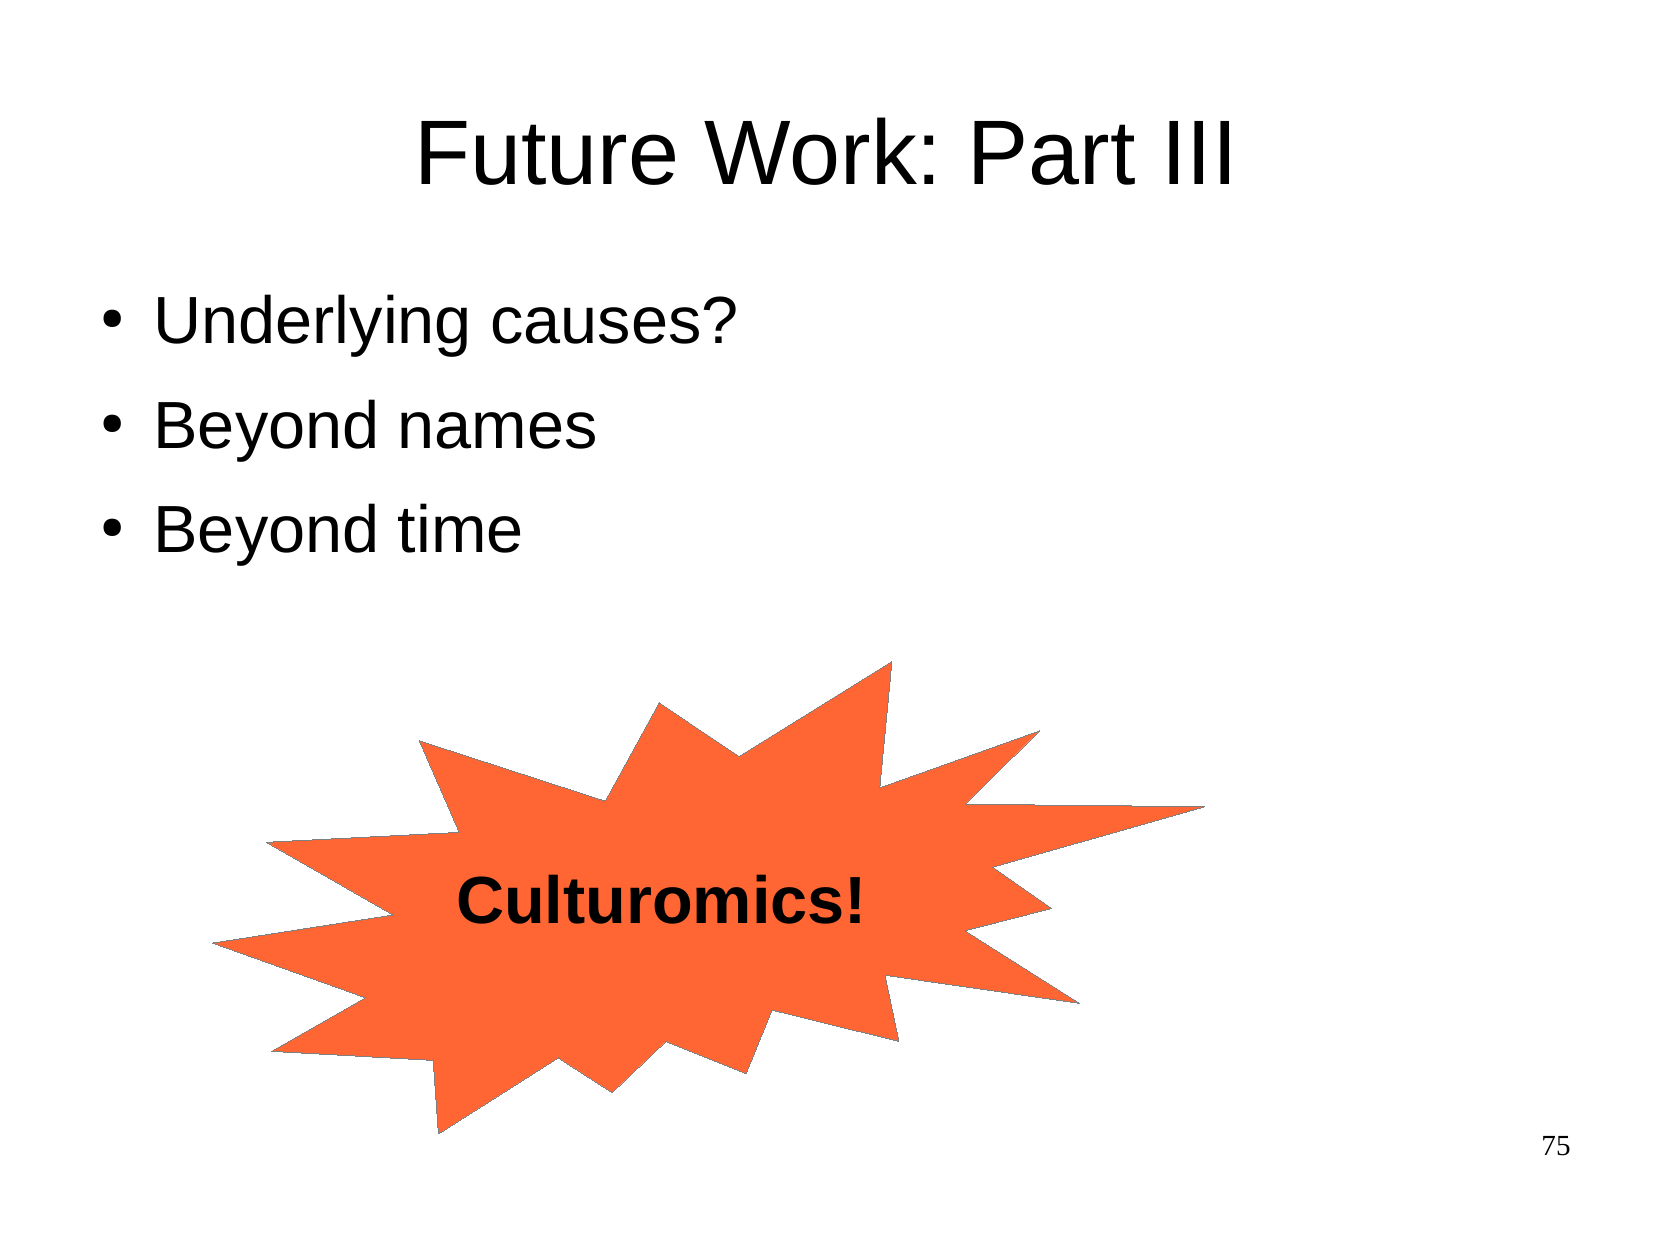

# Future Work: Part III
Underlying causes?
Beyond names
Beyond time
Culturomics!
75